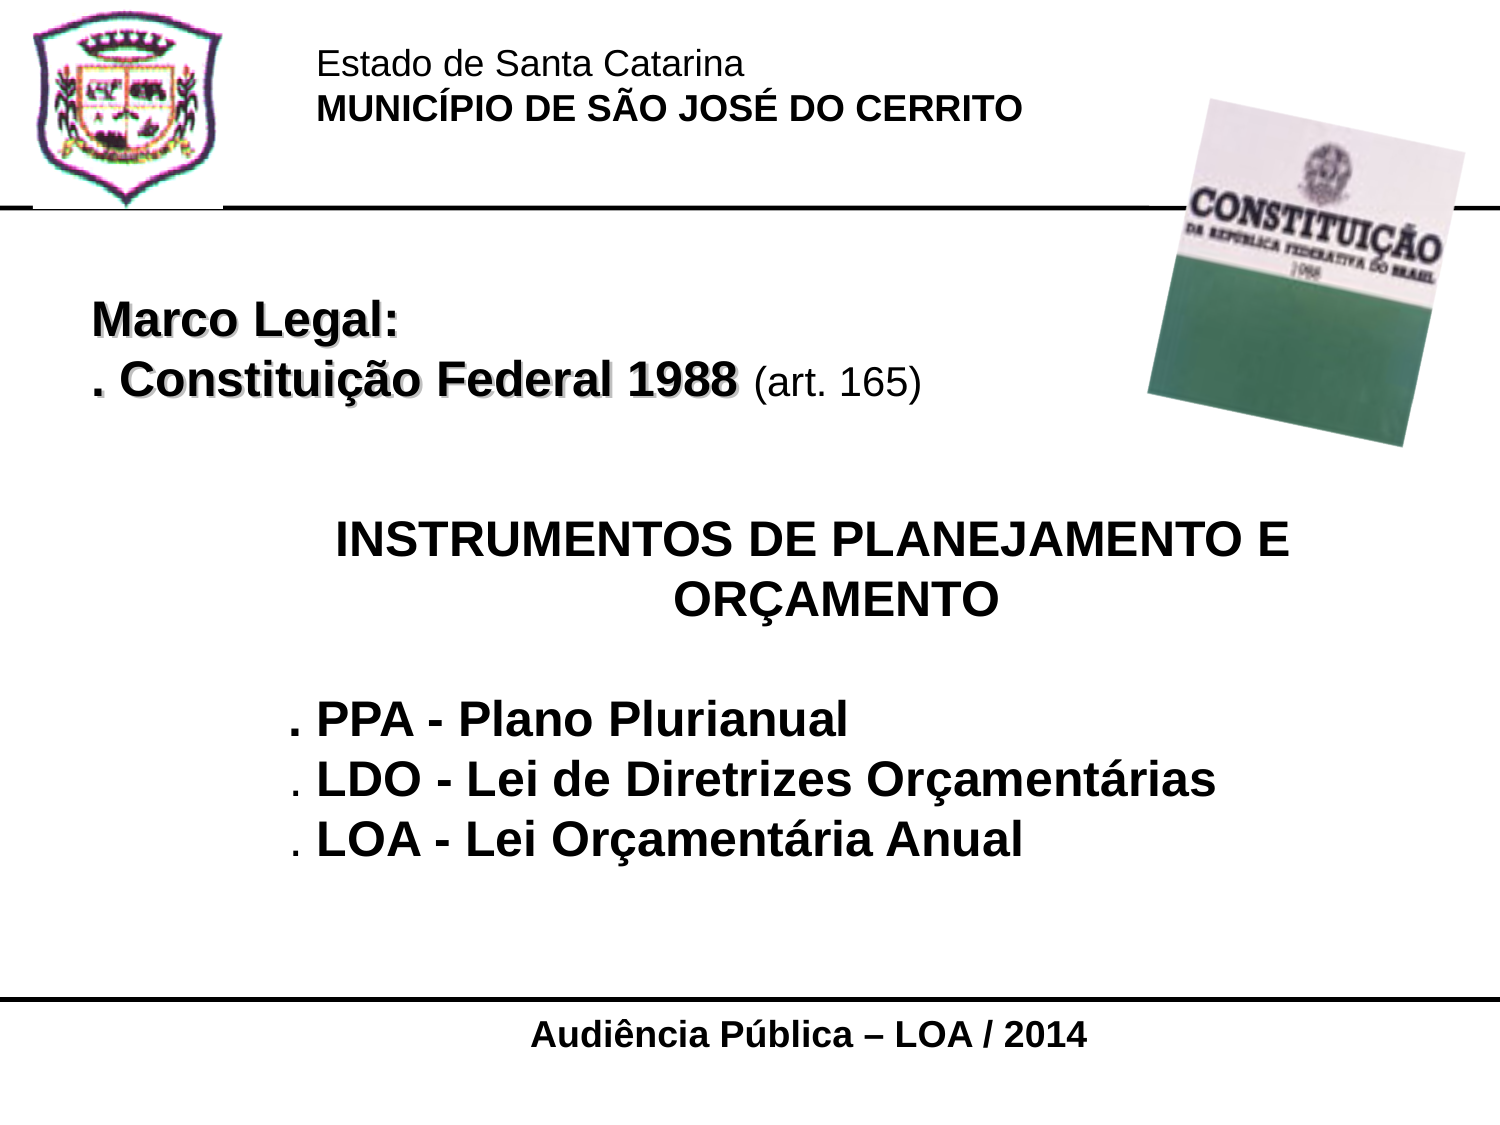

Estado de Santa Catarina
MUNICÍPIO DE SÃO JOSÉ DO CERRITO
Marco Legal:
. Constituição Federal 1988 (art. 165)
INSTRUMENTOS DE PLANEJAMENTO E ORÇAMENTO
. PPA - Plano Plurianual
. LDO - Lei de Diretrizes Orçamentárias
. LOA - Lei Orçamentária Anual
Audiência Pública – LOA / 2014